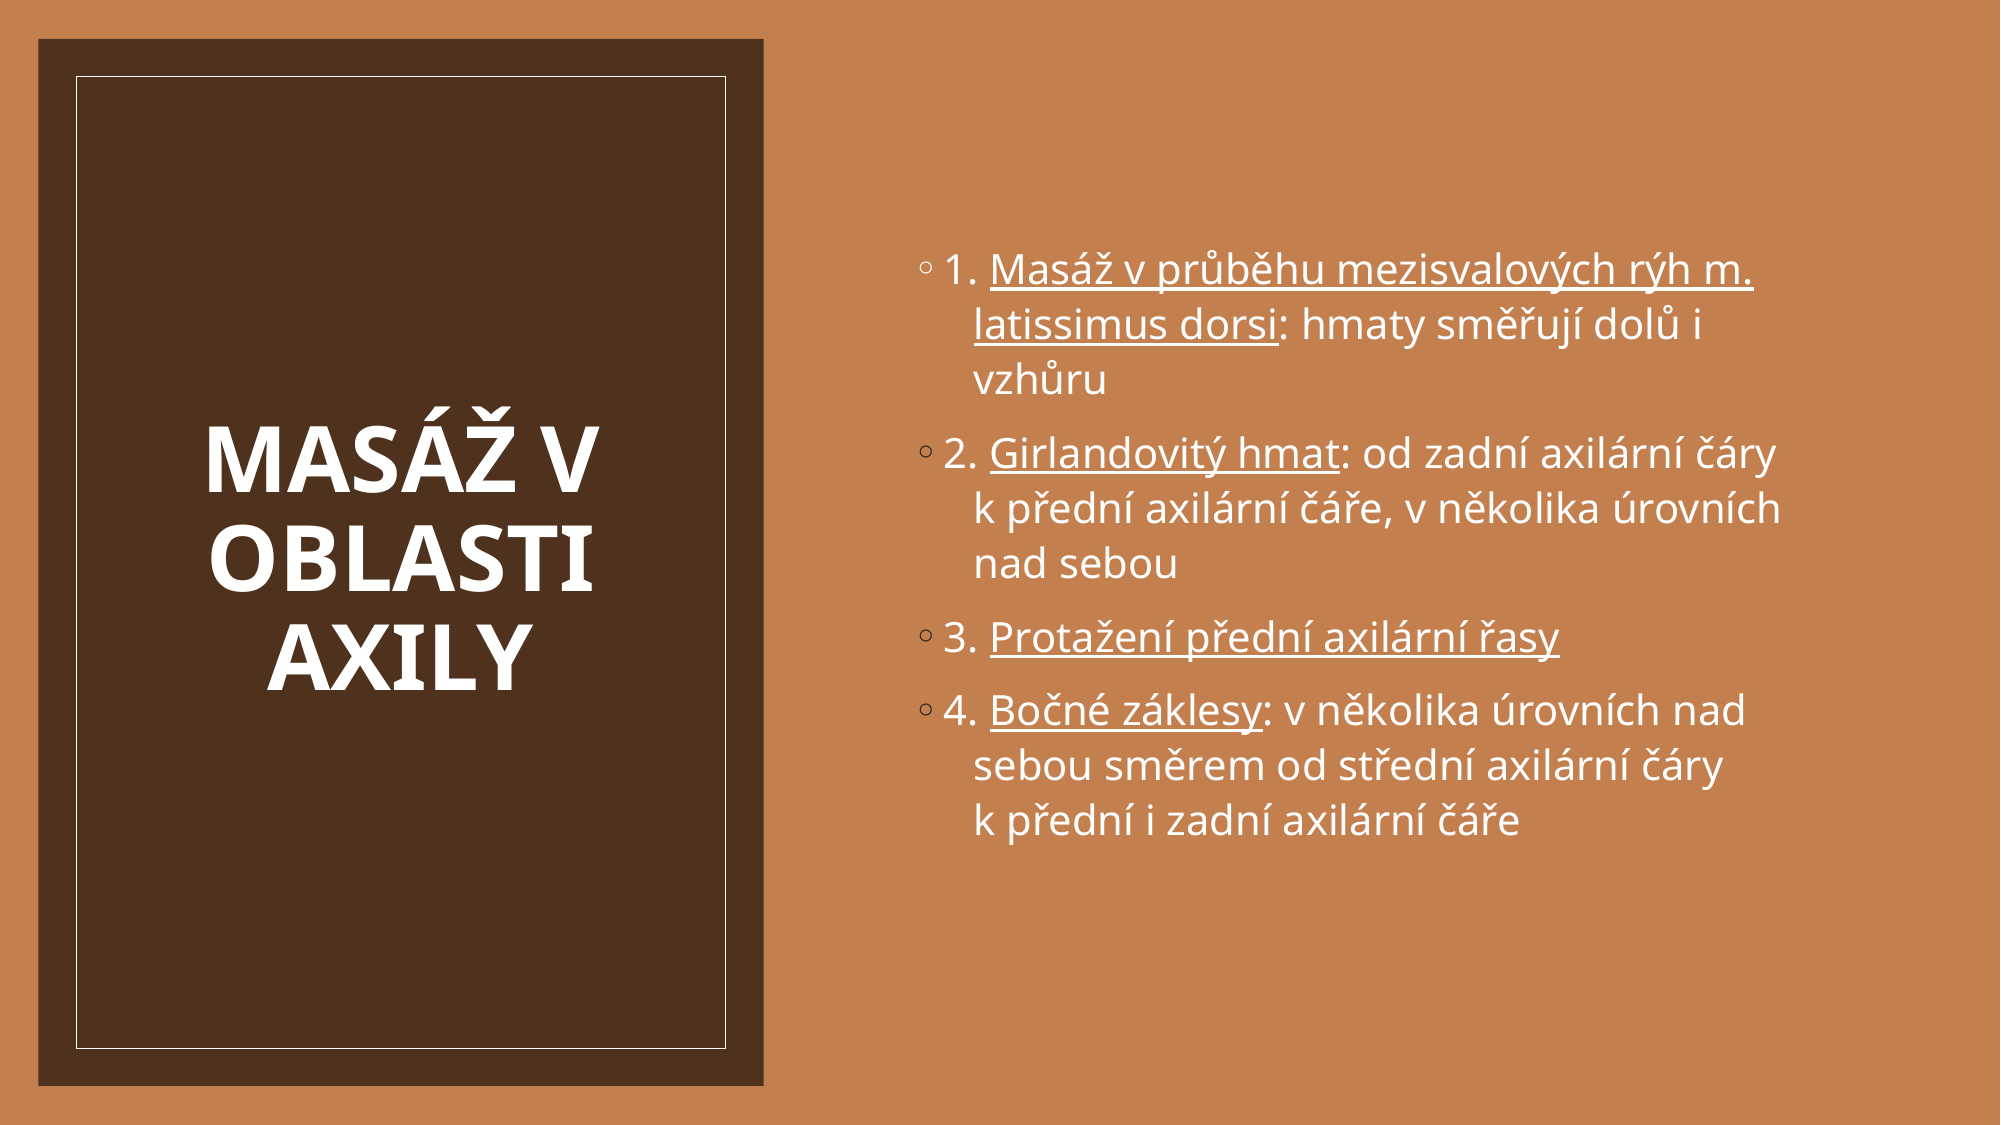

1. Masáž v průběhu mezisvalových rýh m. latissimus dorsi: hmaty směřují dolů i vzhůru
2. Girlandovitý hmat: od zadní axilární čáry k přední axilární čáře, v několika úrovních nad sebou
3. Protažení přední axilární řasy
4. Bočné záklesy: v několika úrovních nad sebou směrem od střední axilární čáry k přední i zadní axilární čáře
# MASÁŽ V OBLASTI AXILY